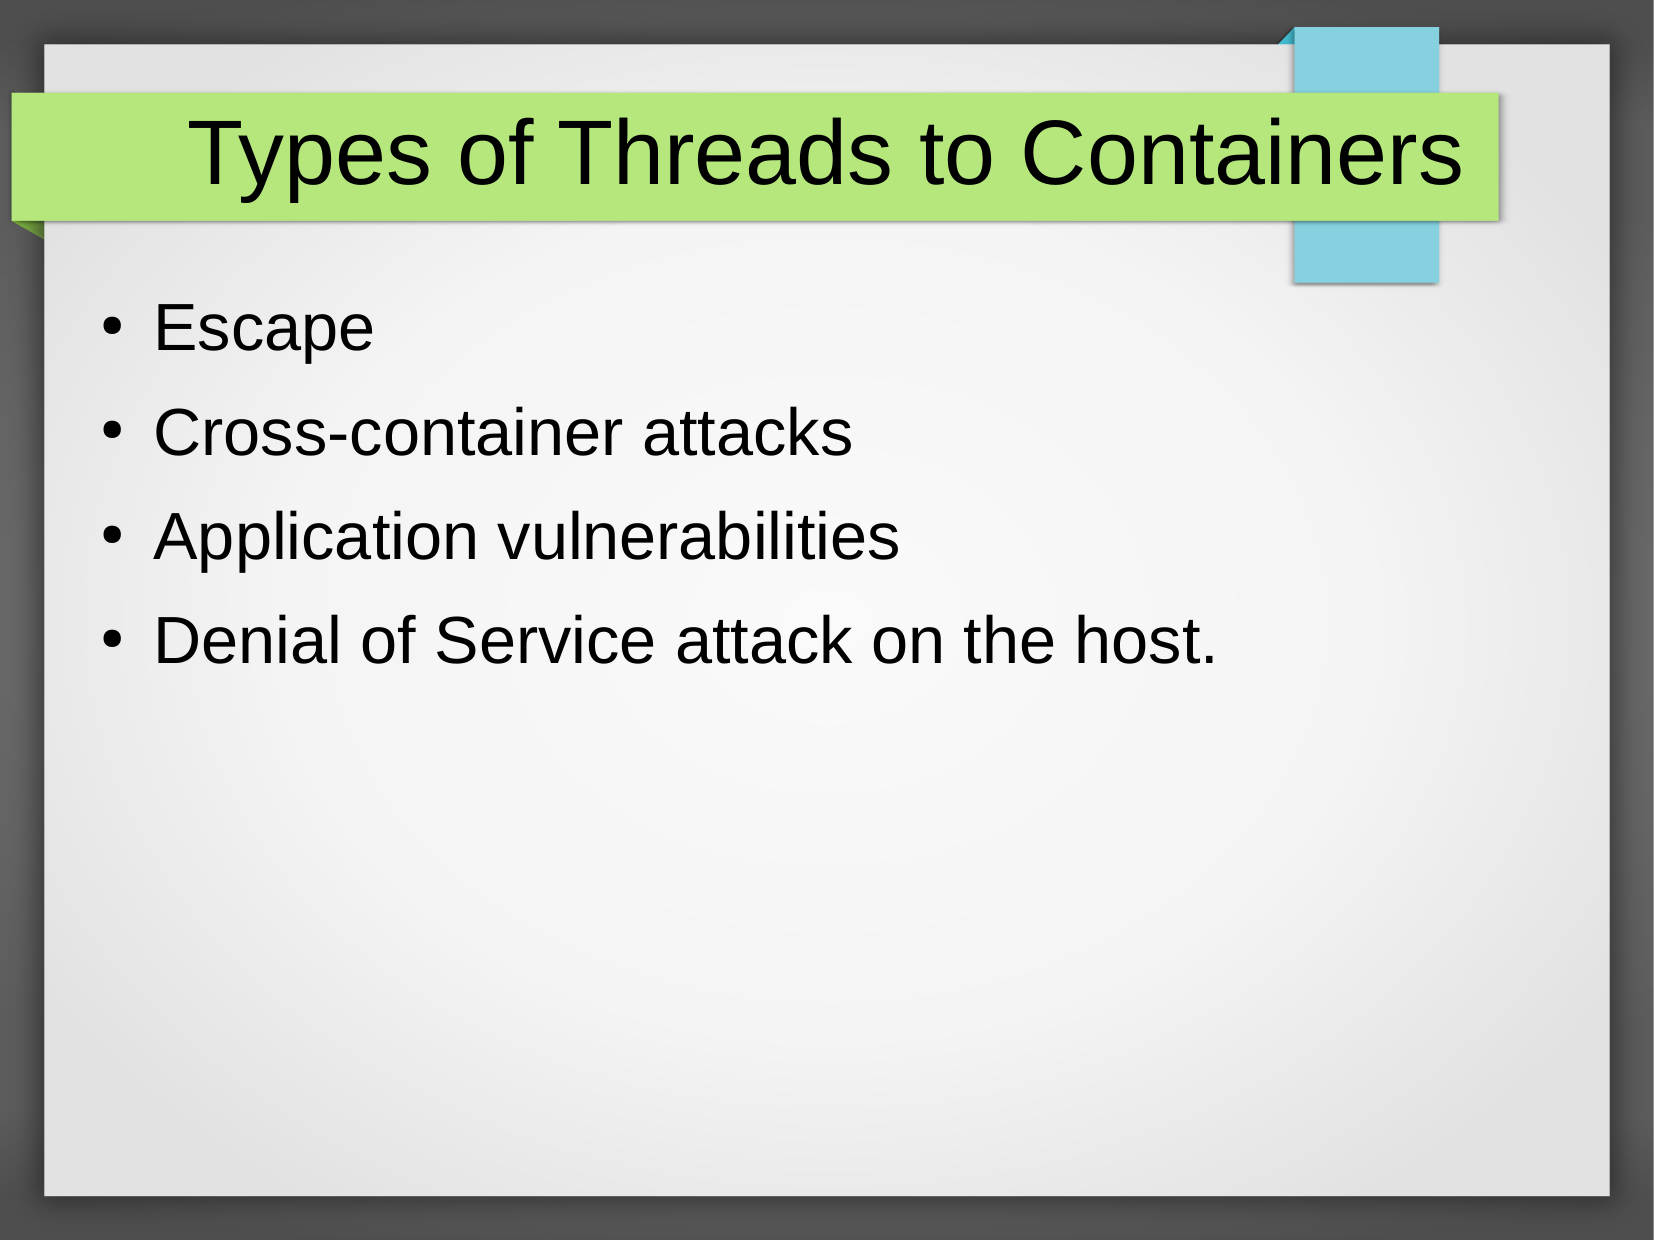

# Types of Threads to Containers
Escape
Cross-container attacks
Application vulnerabilities
Denial of Service attack on the host.